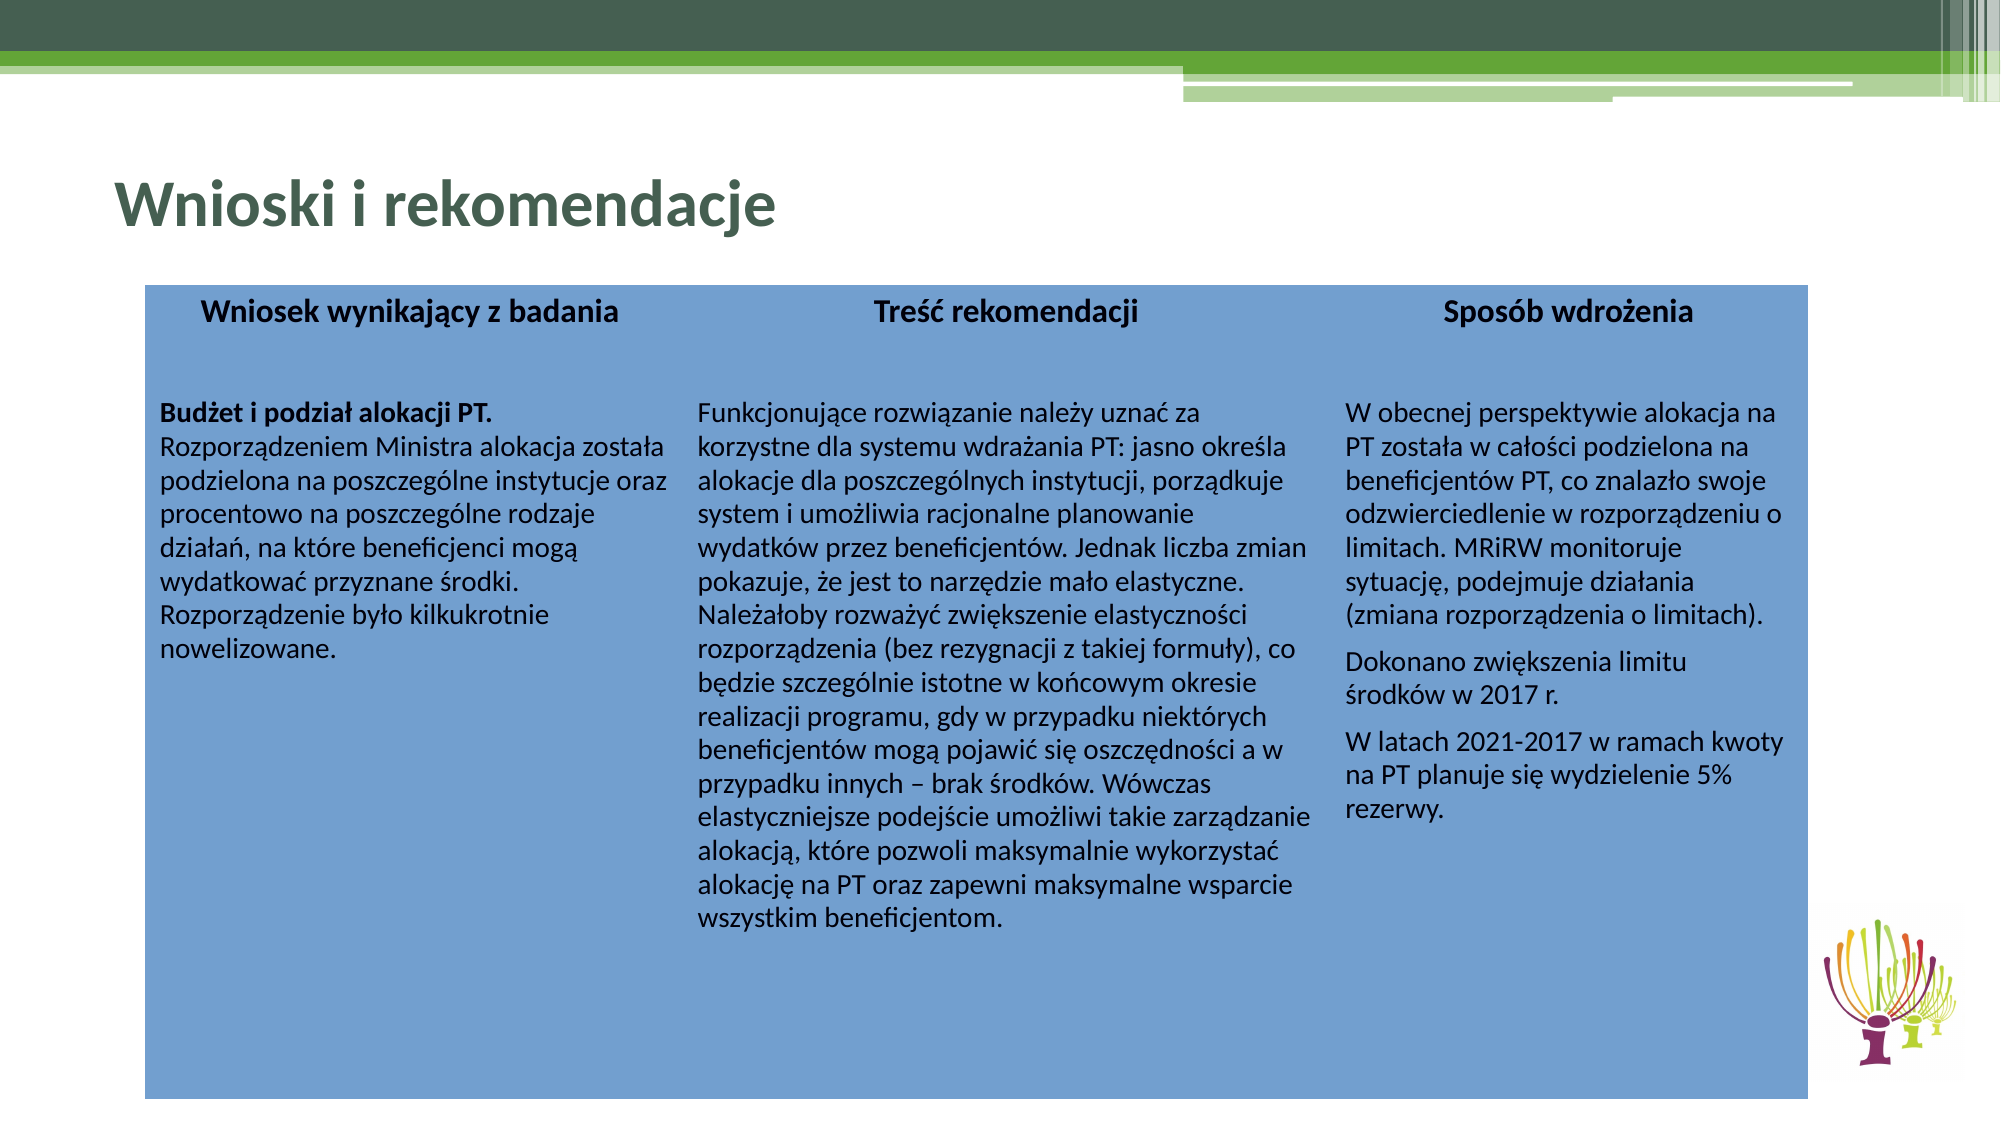

# Wnioski i rekomendacje
| Wniosek wynikający z badania | Treść rekomendacji | Sposób wdrożenia |
| --- | --- | --- |
| Budżet i podział alokacji PT. Rozporządzeniem Ministra alokacja została podzielona na poszczególne instytucje oraz procentowo na poszczególne rodzaje działań, na które beneficjenci mogą wydatkować przyznane środki. Rozporządzenie było kilkukrotnie nowelizowane. | Funkcjonujące rozwiązanie należy uznać za korzystne dla systemu wdrażania PT: jasno określa alokacje dla poszczególnych instytucji, porządkuje system i umożliwia racjonalne planowanie wydatków przez beneficjentów. Jednak liczba zmian pokazuje, że jest to narzędzie mało elastyczne. Należałoby rozważyć zwiększenie elastyczności rozporządzenia (bez rezygnacji z takiej formuły), co będzie szczególnie istotne w końcowym okresie realizacji programu, gdy w przypadku niektórych beneficjentów mogą pojawić się oszczędności a w przypadku innych – brak środków. Wówczas elastyczniejsze podejście umożliwi takie zarządzanie alokacją, które pozwoli maksymalnie wykorzystać alokację na PT oraz zapewni maksymalne wsparcie wszystkim beneficjentom. | W obecnej perspektywie alokacja na PT została w całości podzielona na beneficjentów PT, co znalazło swoje odzwierciedlenie w rozporządzeniu o limitach. MRiRW monitoruje sytuację, podejmuje działania (zmiana rozporządzenia o limitach). Dokonano zwiększenia limitu środków w 2017 r. W latach 2021-2017 w ramach kwoty na PT planuje się wydzielenie 5% rezerwy. |
4,3%